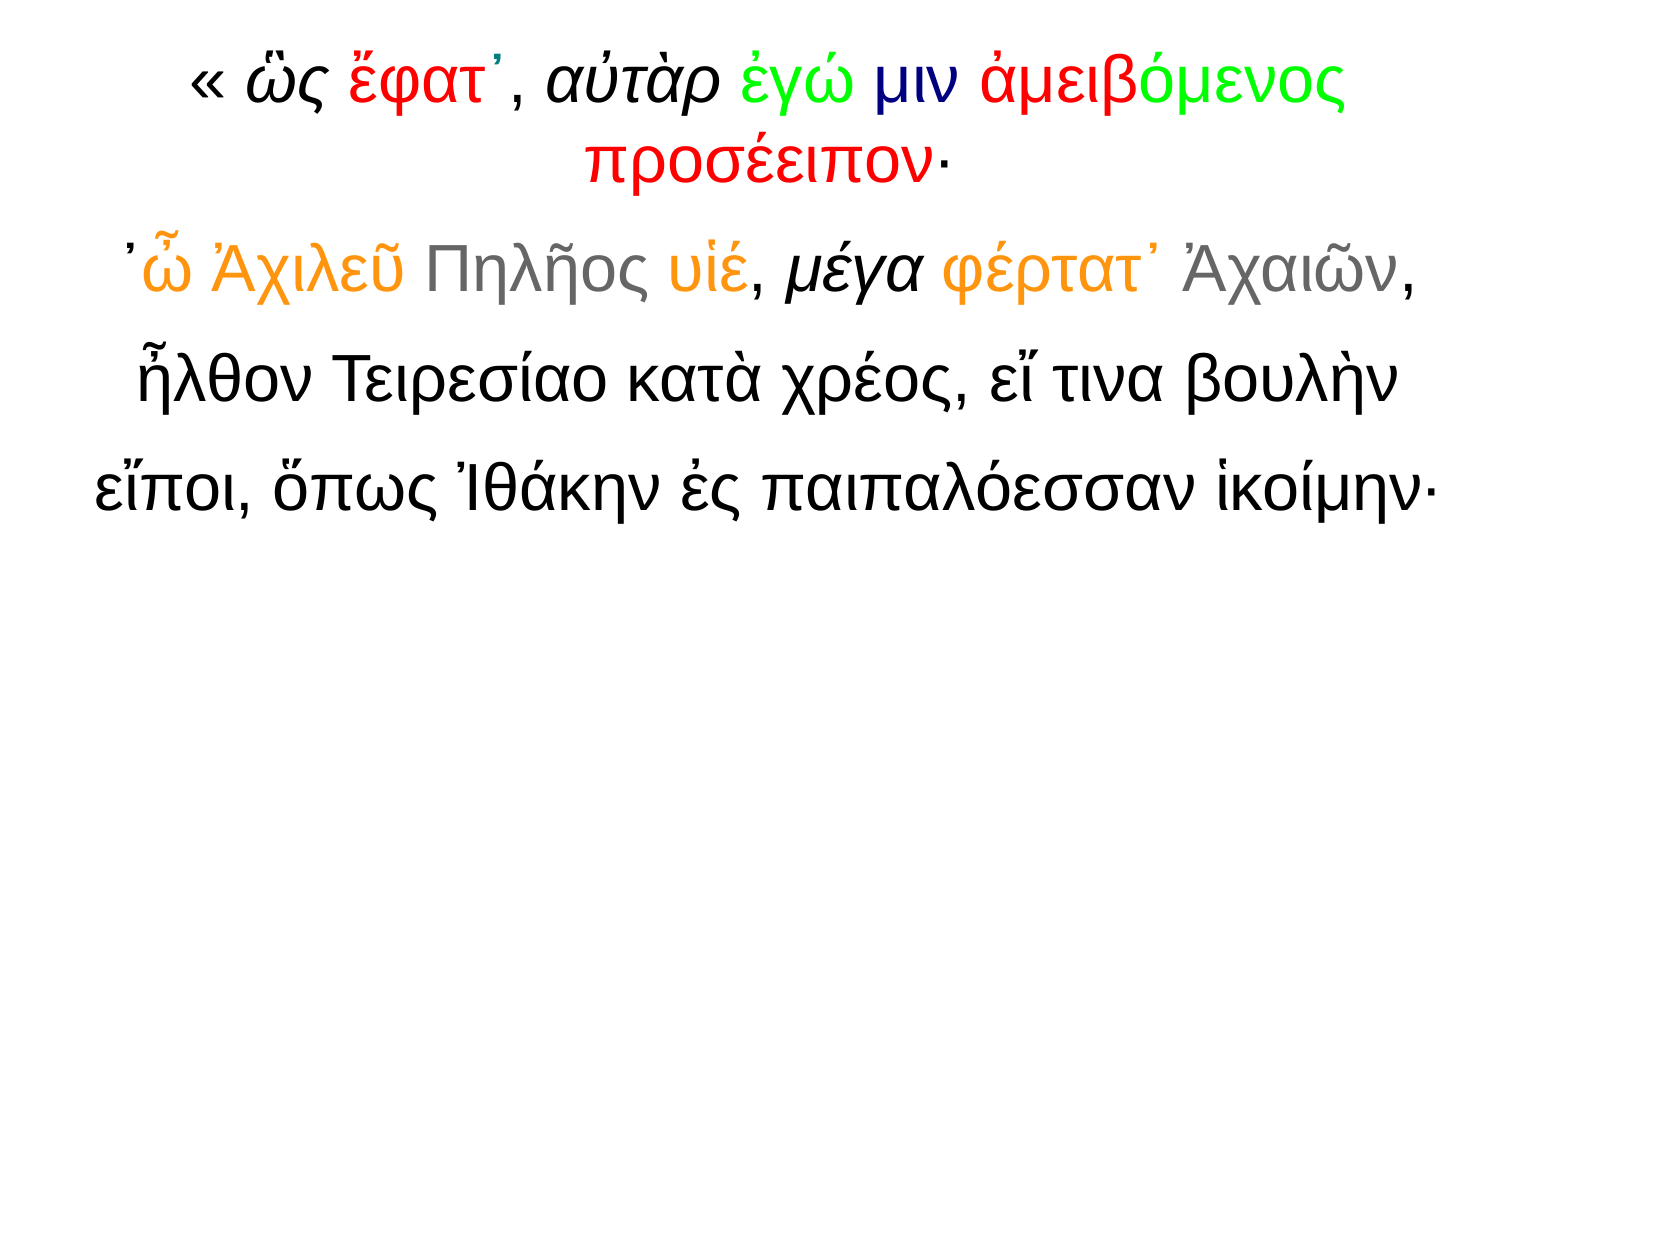

# « ὣς ἔφατ᾽, αὐτὰρ ἐγώ μιν ἀμειβόμενος προσέειπον·
᾽ὦ Ἀχιλεῦ Πηλῆος υἱέ, μέγα φέρτατ᾽ Ἀχαιῶν,
ἦλθον Τειρεσίαο κατὰ χρέος, εἴ τινα βουλὴν
εἴποι, ὅπως Ἰθάκην ἐς παιπαλόεσσαν ἱκοίμην·